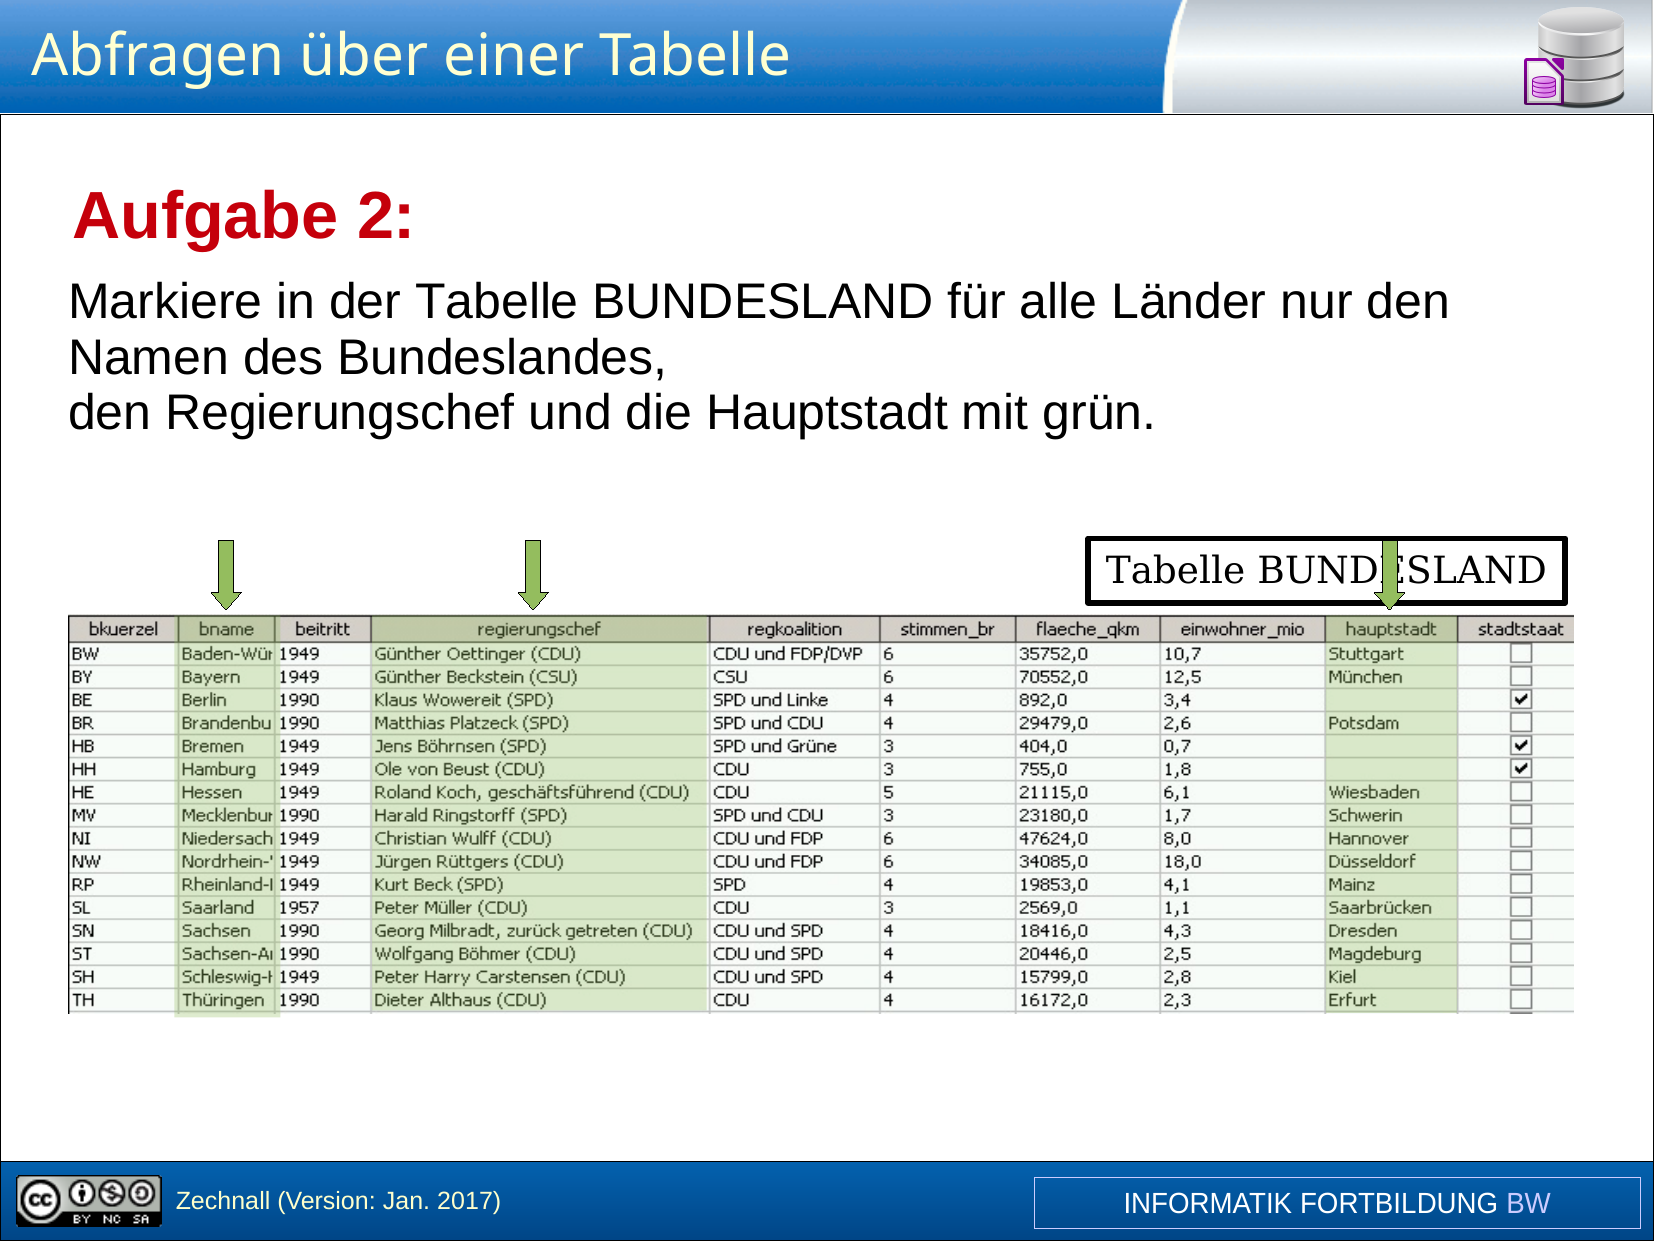

# Abfragen über einer Tabelle
Aufgabe 2:
Markiere in der Tabelle BUNDESLAND für alle Länder nur den Namen des Bundeslandes,
den Regierungschef und die Hauptstadt mit grün.
Tabelle BUNDESLAND